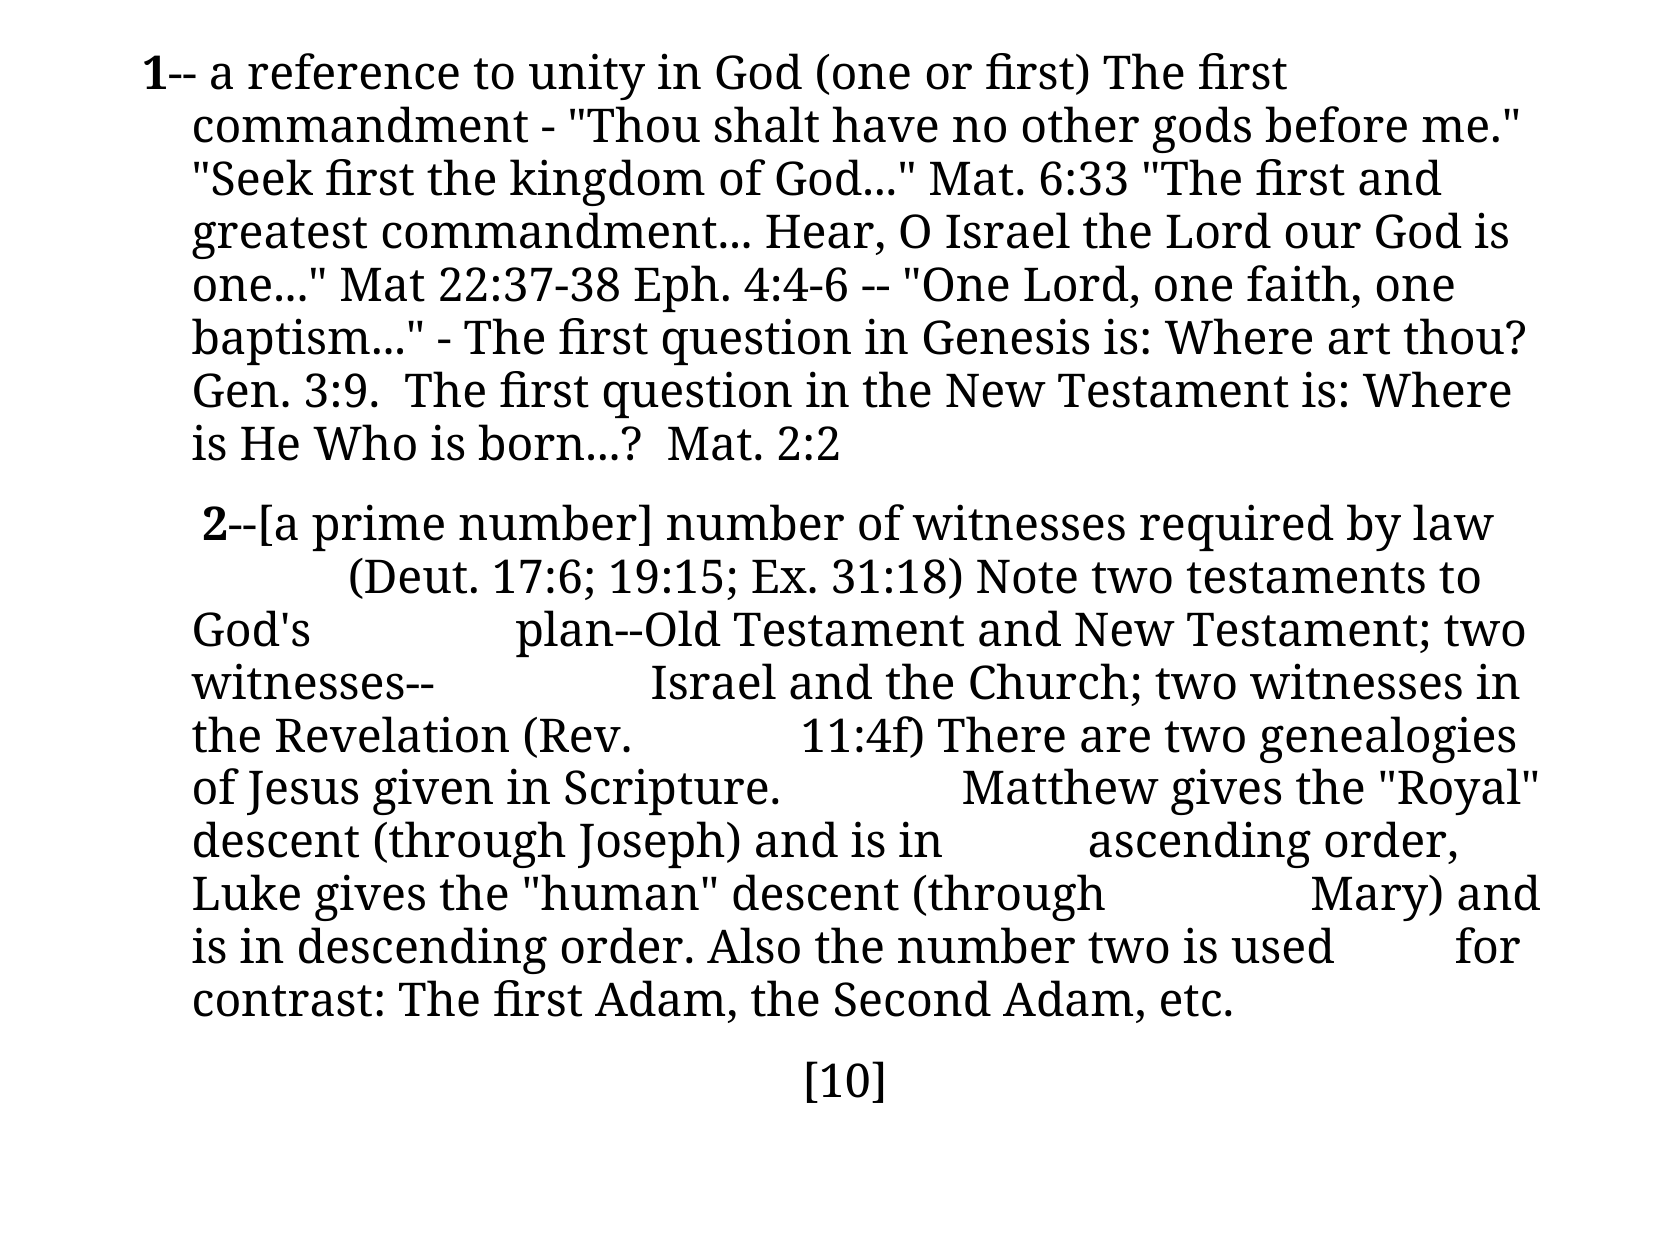

# 1-- a reference to unity in God (one or first) The first commandment - "Thou shalt have no other gods before me." "Seek first the kingdom of God..." Mat. 6:33 "The first and greatest commandment... Hear, O Israel the Lord our God is one..." Mat 22:37-38 Eph. 4:4-6 -- "One Lord, one faith, one baptism..." - The first question in Genesis is: Where art thou? Gen. 3:9. The first question in the New Testament is: Where is He Who is born...? Mat. 2:2
 2--[a prime number] number of witnesses required by law (Deut. 17:6; 19:15; Ex. 31:18) Note two testaments to God's plan--Old Testament and New Testament; two witnesses-- Israel and the Church; two witnesses in the Revelation (Rev. 11:4f) There are two genealogies of Jesus given in Scripture. Matthew gives the "Royal" descent (through Joseph) and is in ascending order, Luke gives the "human" descent (through Mary) and is in descending order. Also the number two is used for contrast: The first Adam, the Second Adam, etc.
[10]